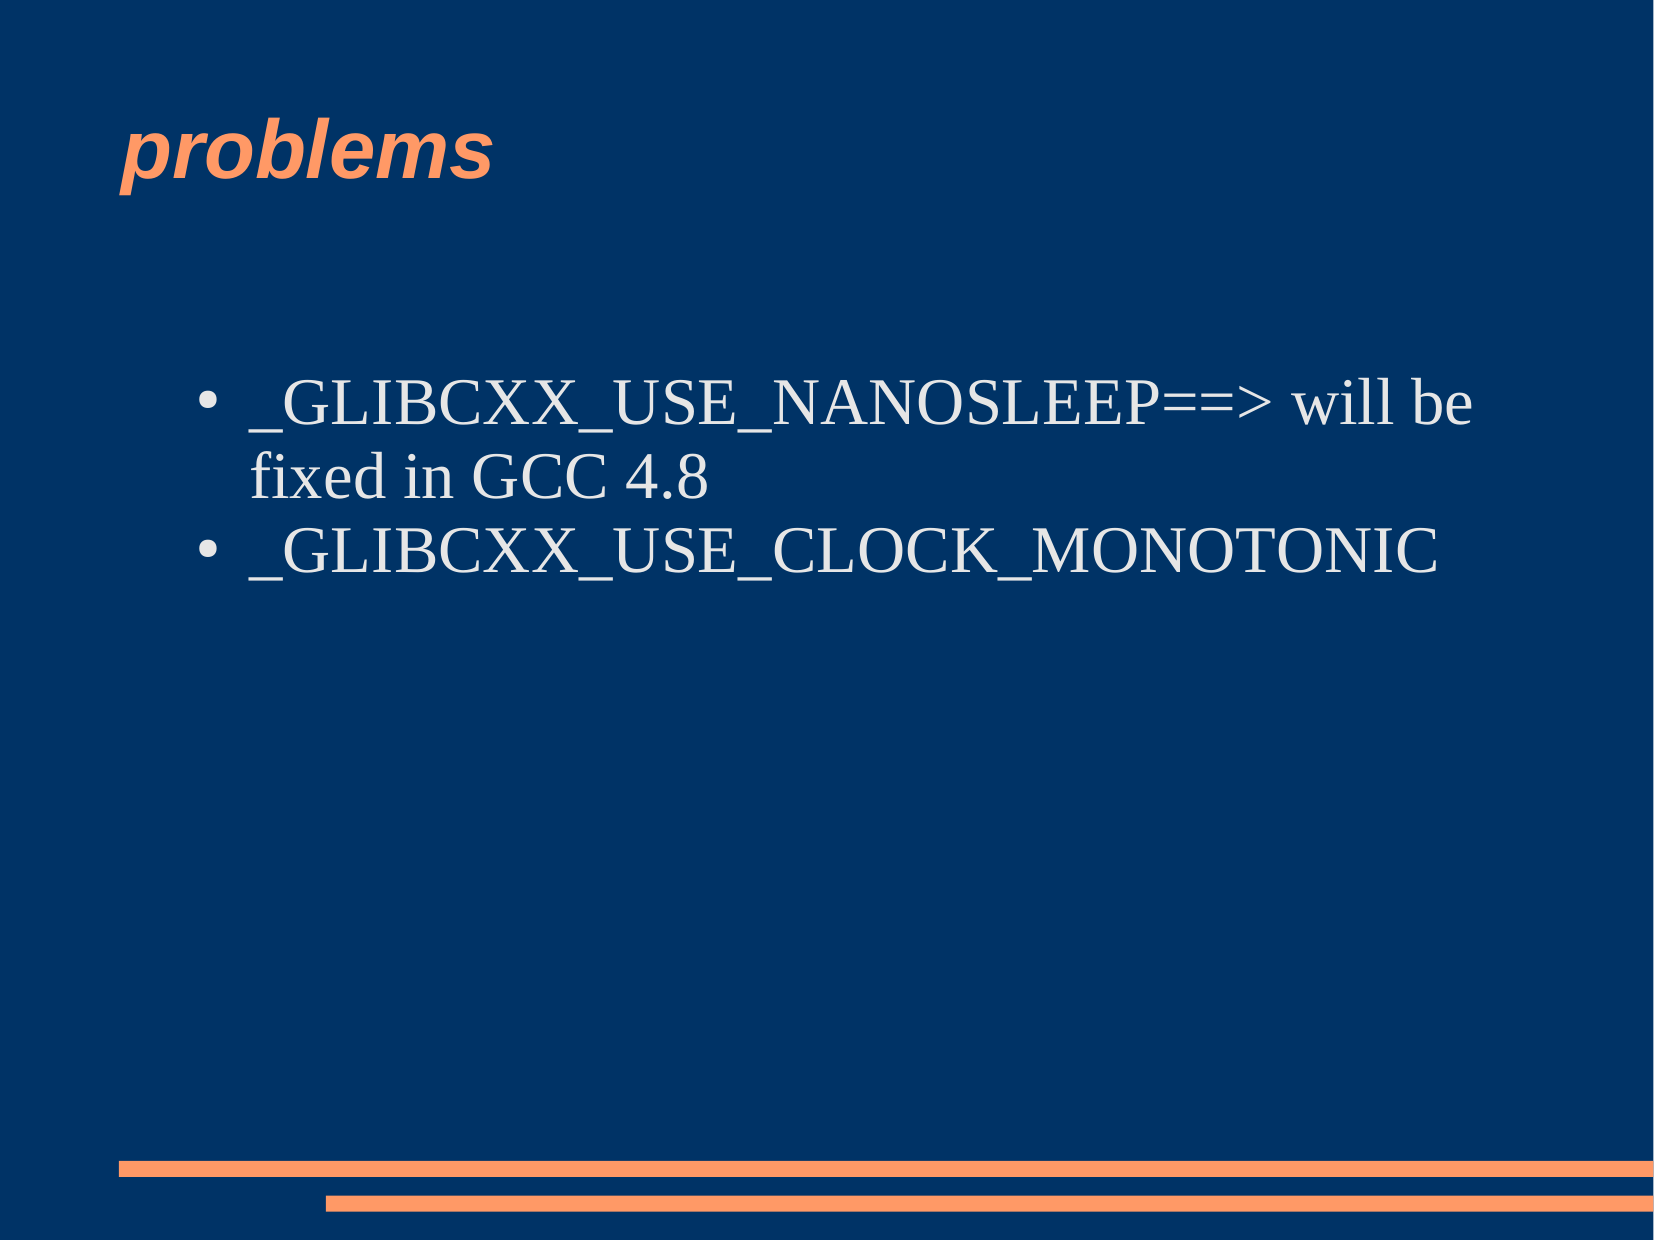

# problems
_GLIBCXX_USE_NANOSLEEP==> will be fixed in GCC 4.8
_GLIBCXX_USE_CLOCK_MONOTONIC